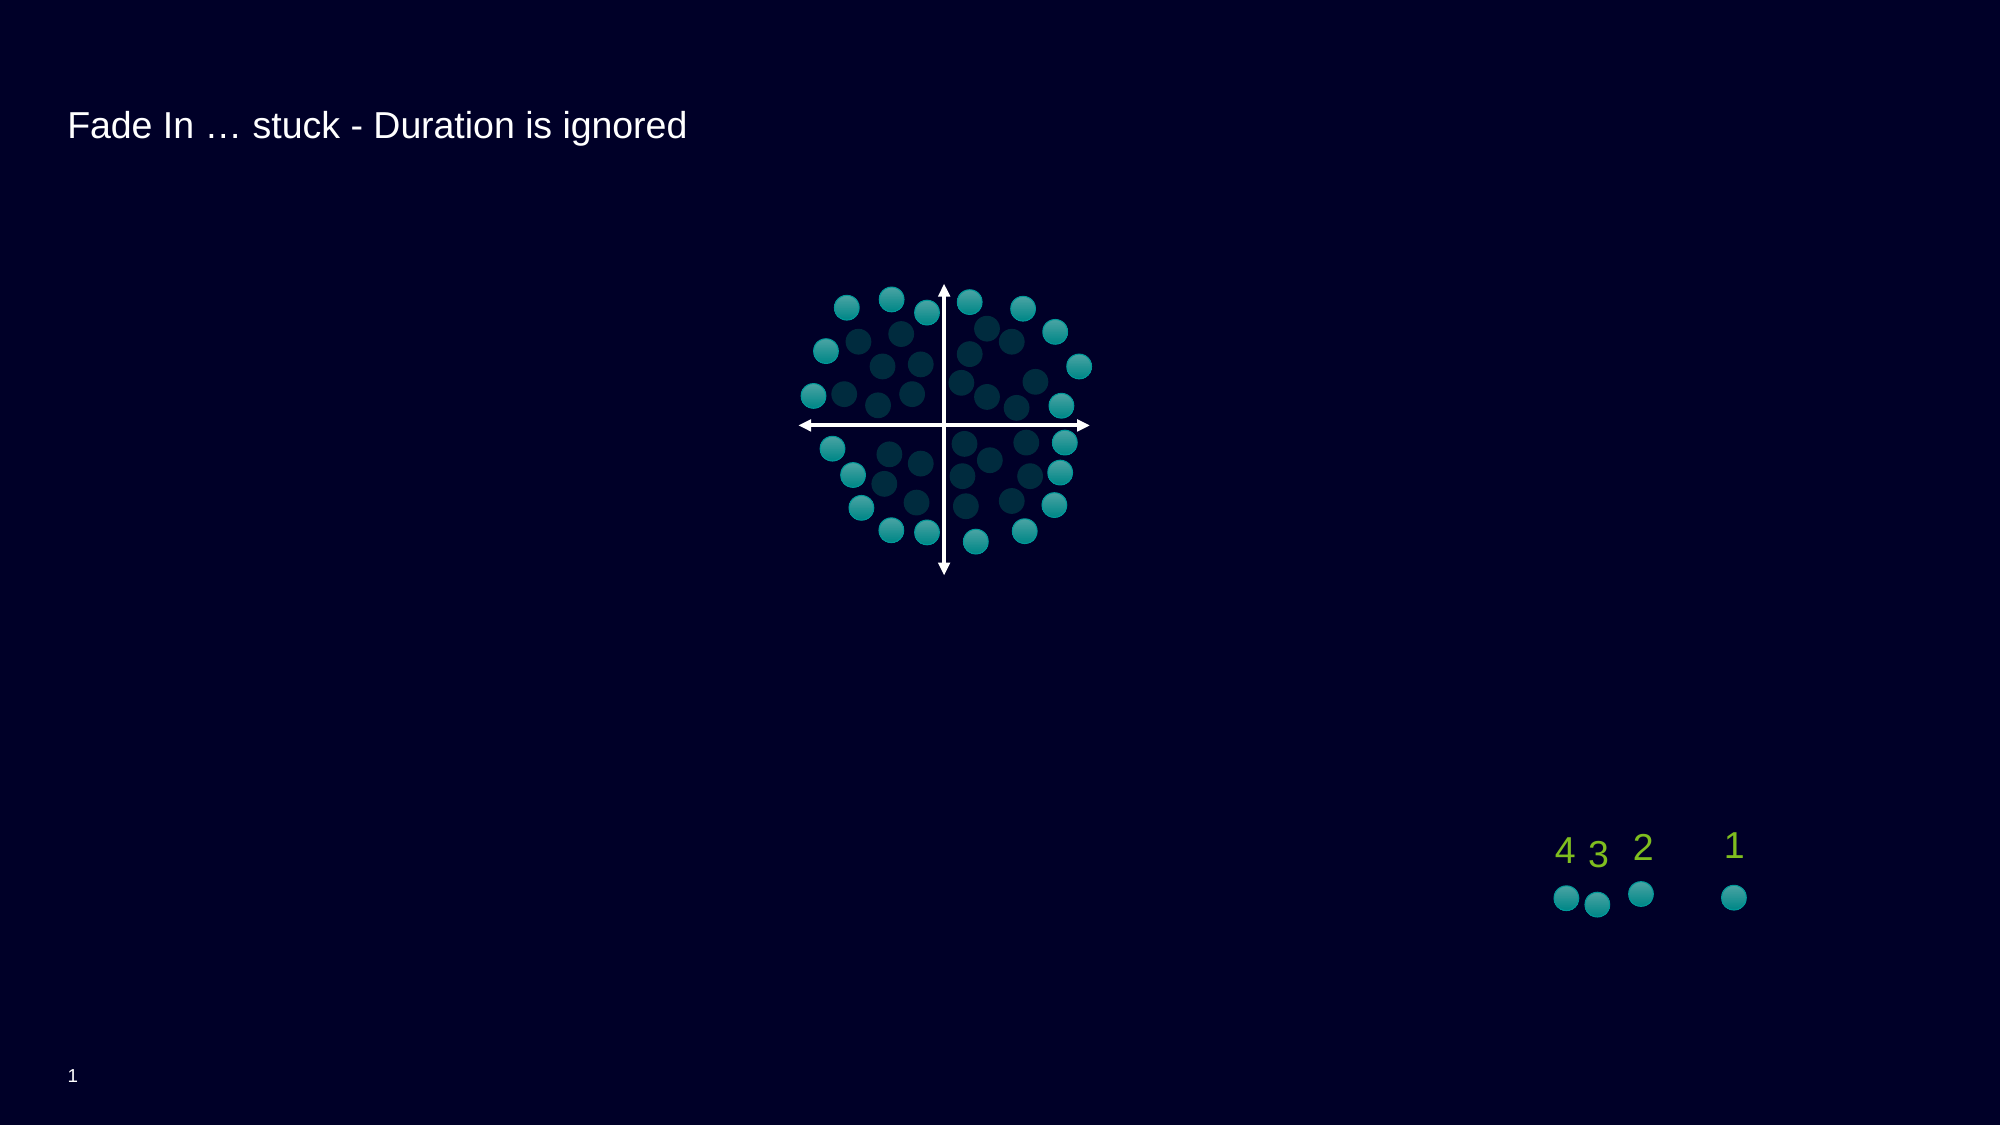

# Fade In … stuck - Duration is ignored
1
2
4
3
1